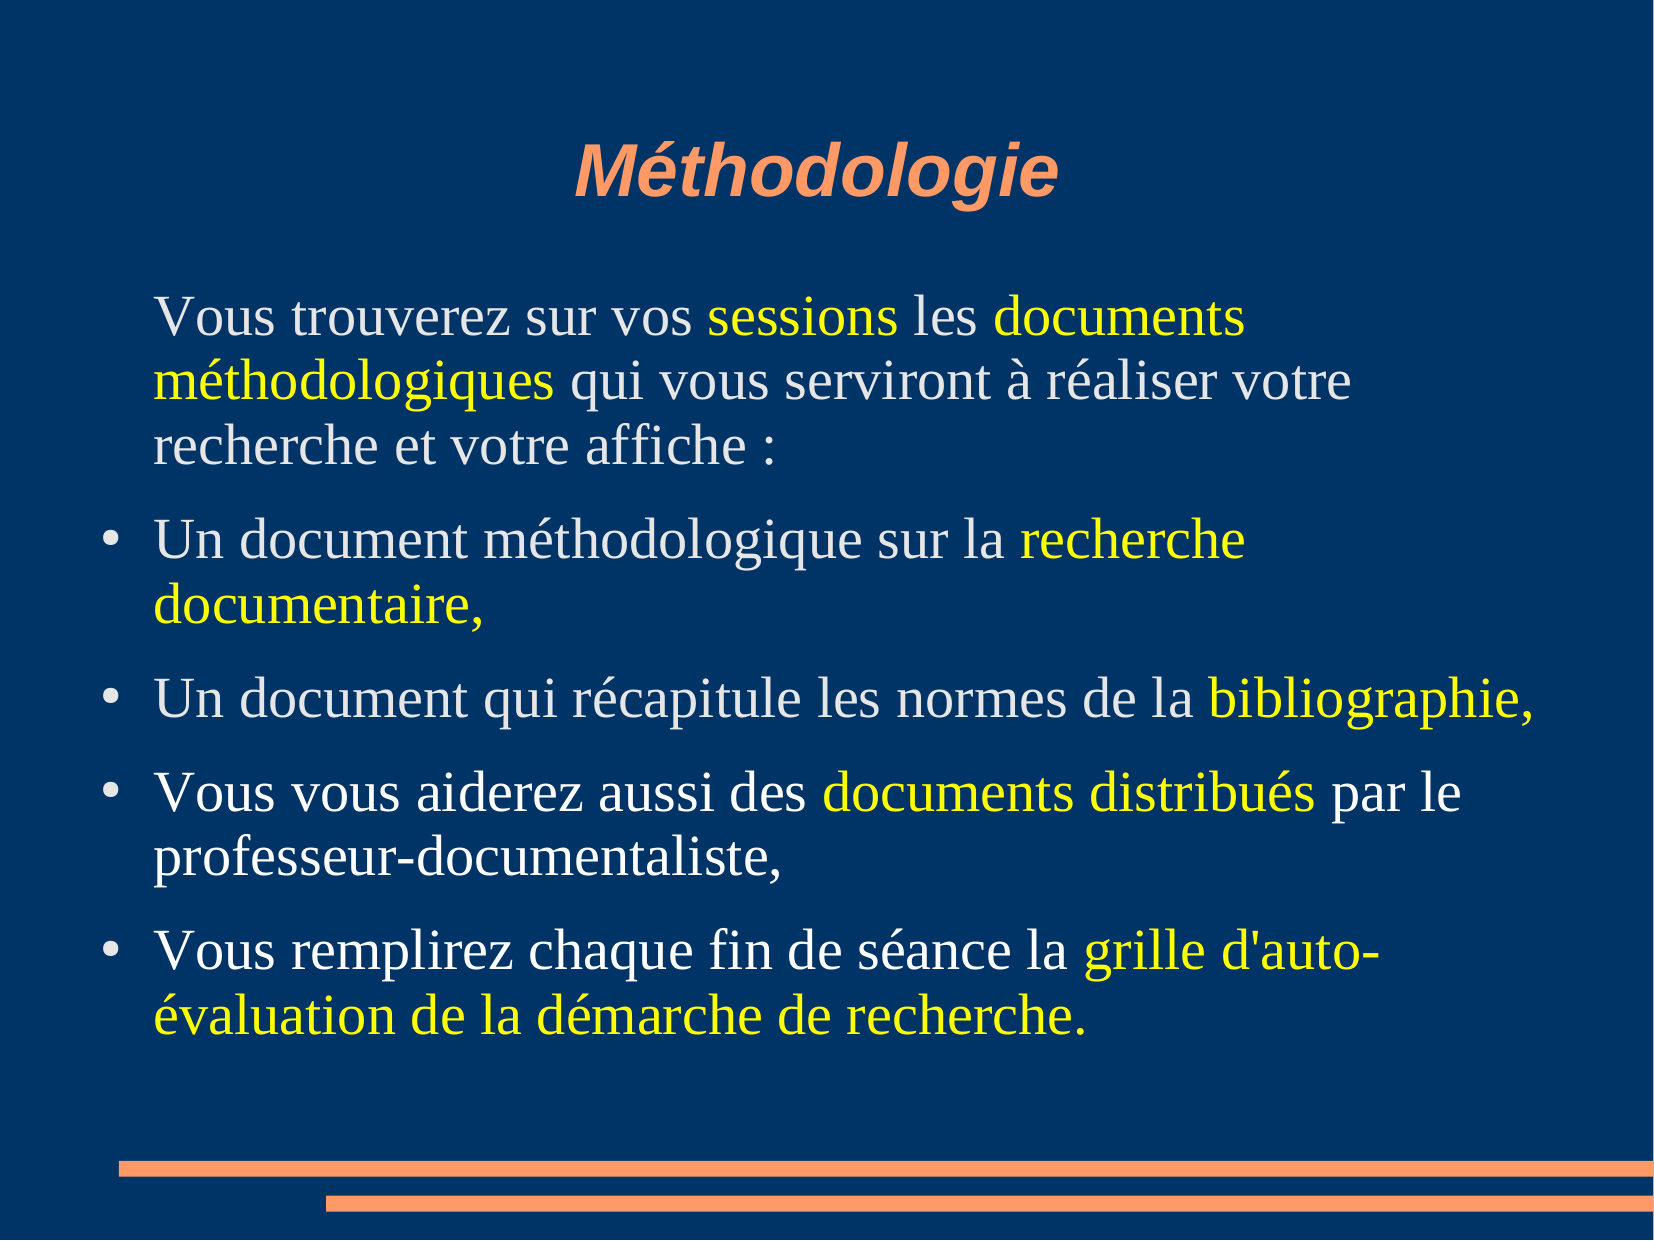

# Méthodologie
Vous trouverez sur vos sessions les documents méthodologiques qui vous serviront à réaliser votre recherche et votre affiche :
Un document méthodologique sur la recherche documentaire,
Un document qui récapitule les normes de la bibliographie,
Vous vous aiderez aussi des documents distribués par le professeur-documentaliste,
Vous remplirez chaque fin de séance la grille d'auto-évaluation de la démarche de recherche.